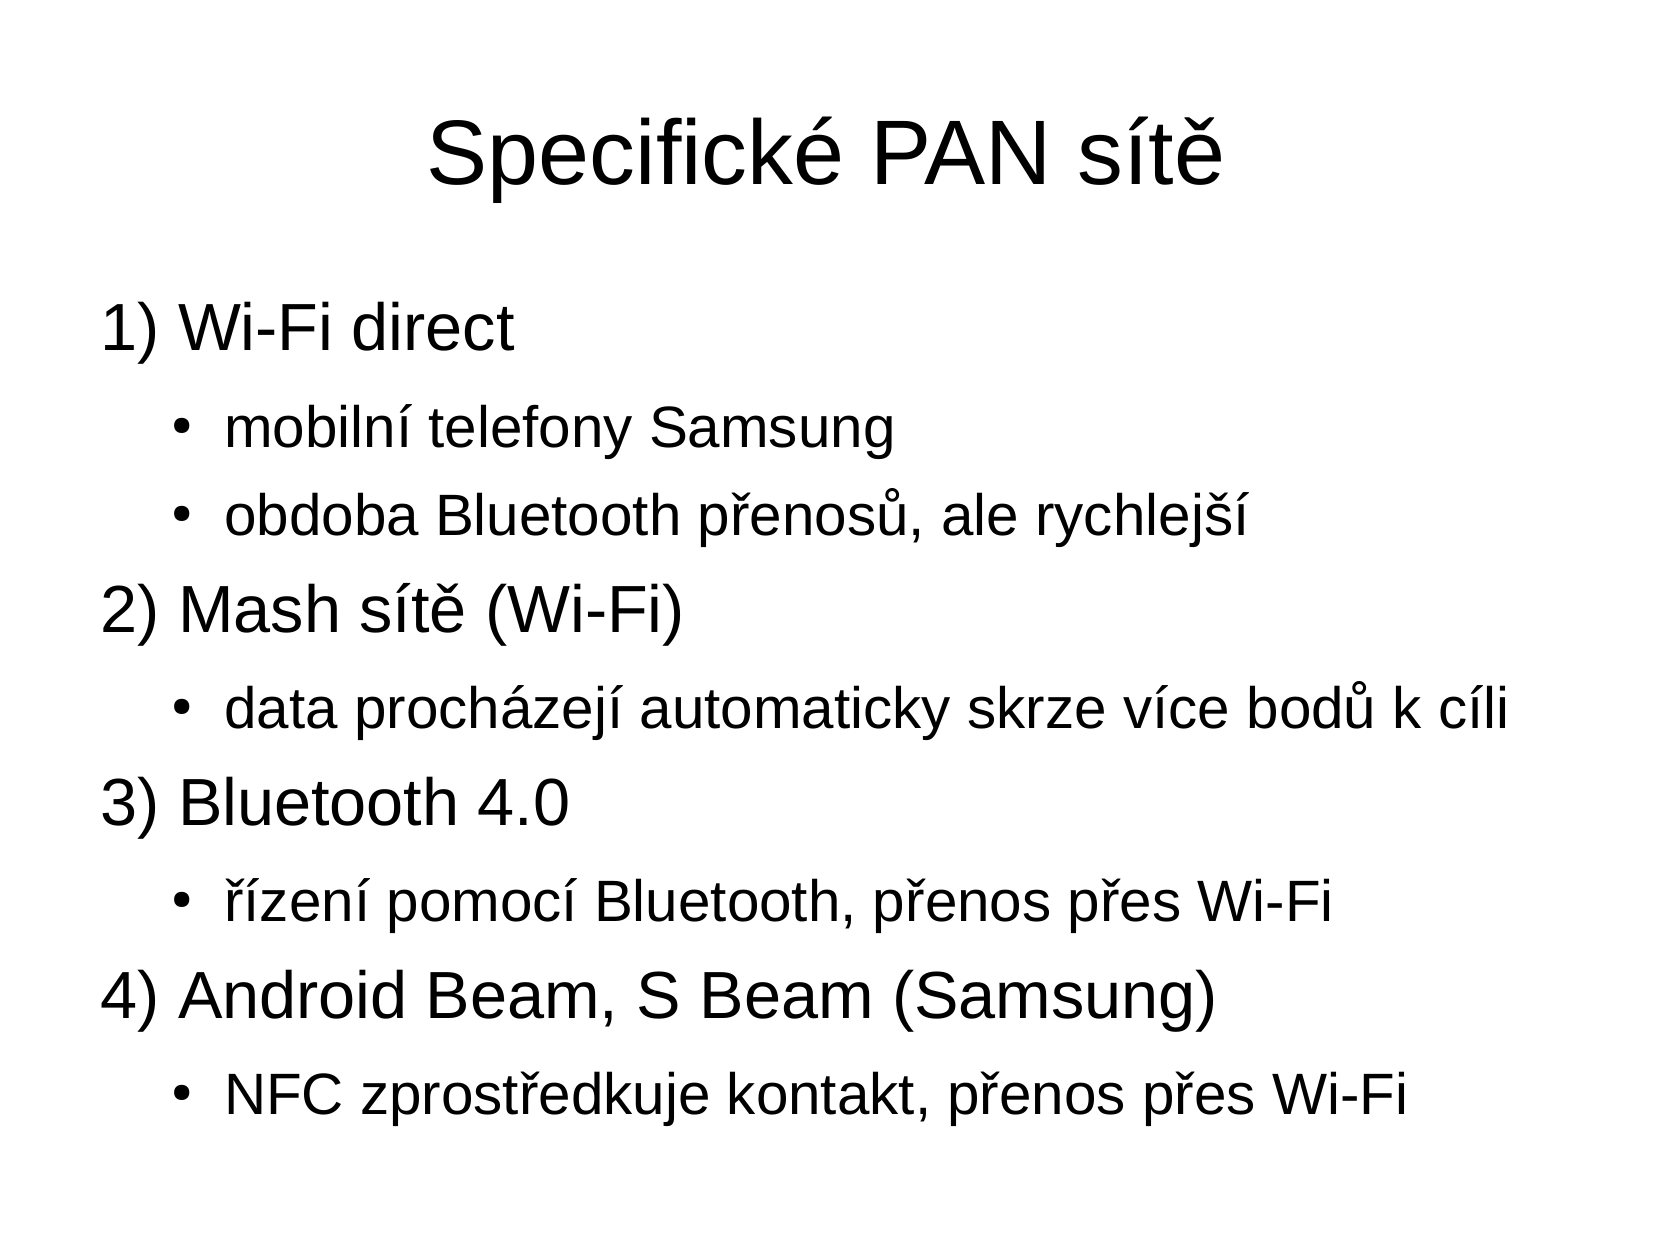

# Specifické PAN sítě
 Wi-Fi direct
mobilní telefony Samsung
obdoba Bluetooth přenosů, ale rychlejší
 Mash sítě (Wi-Fi)
data procházejí automaticky skrze více bodů k cíli
 Bluetooth 4.0
řízení pomocí Bluetooth, přenos přes Wi-Fi
 Android Beam, S Beam (Samsung)
NFC zprostředkuje kontakt, přenos přes Wi-Fi